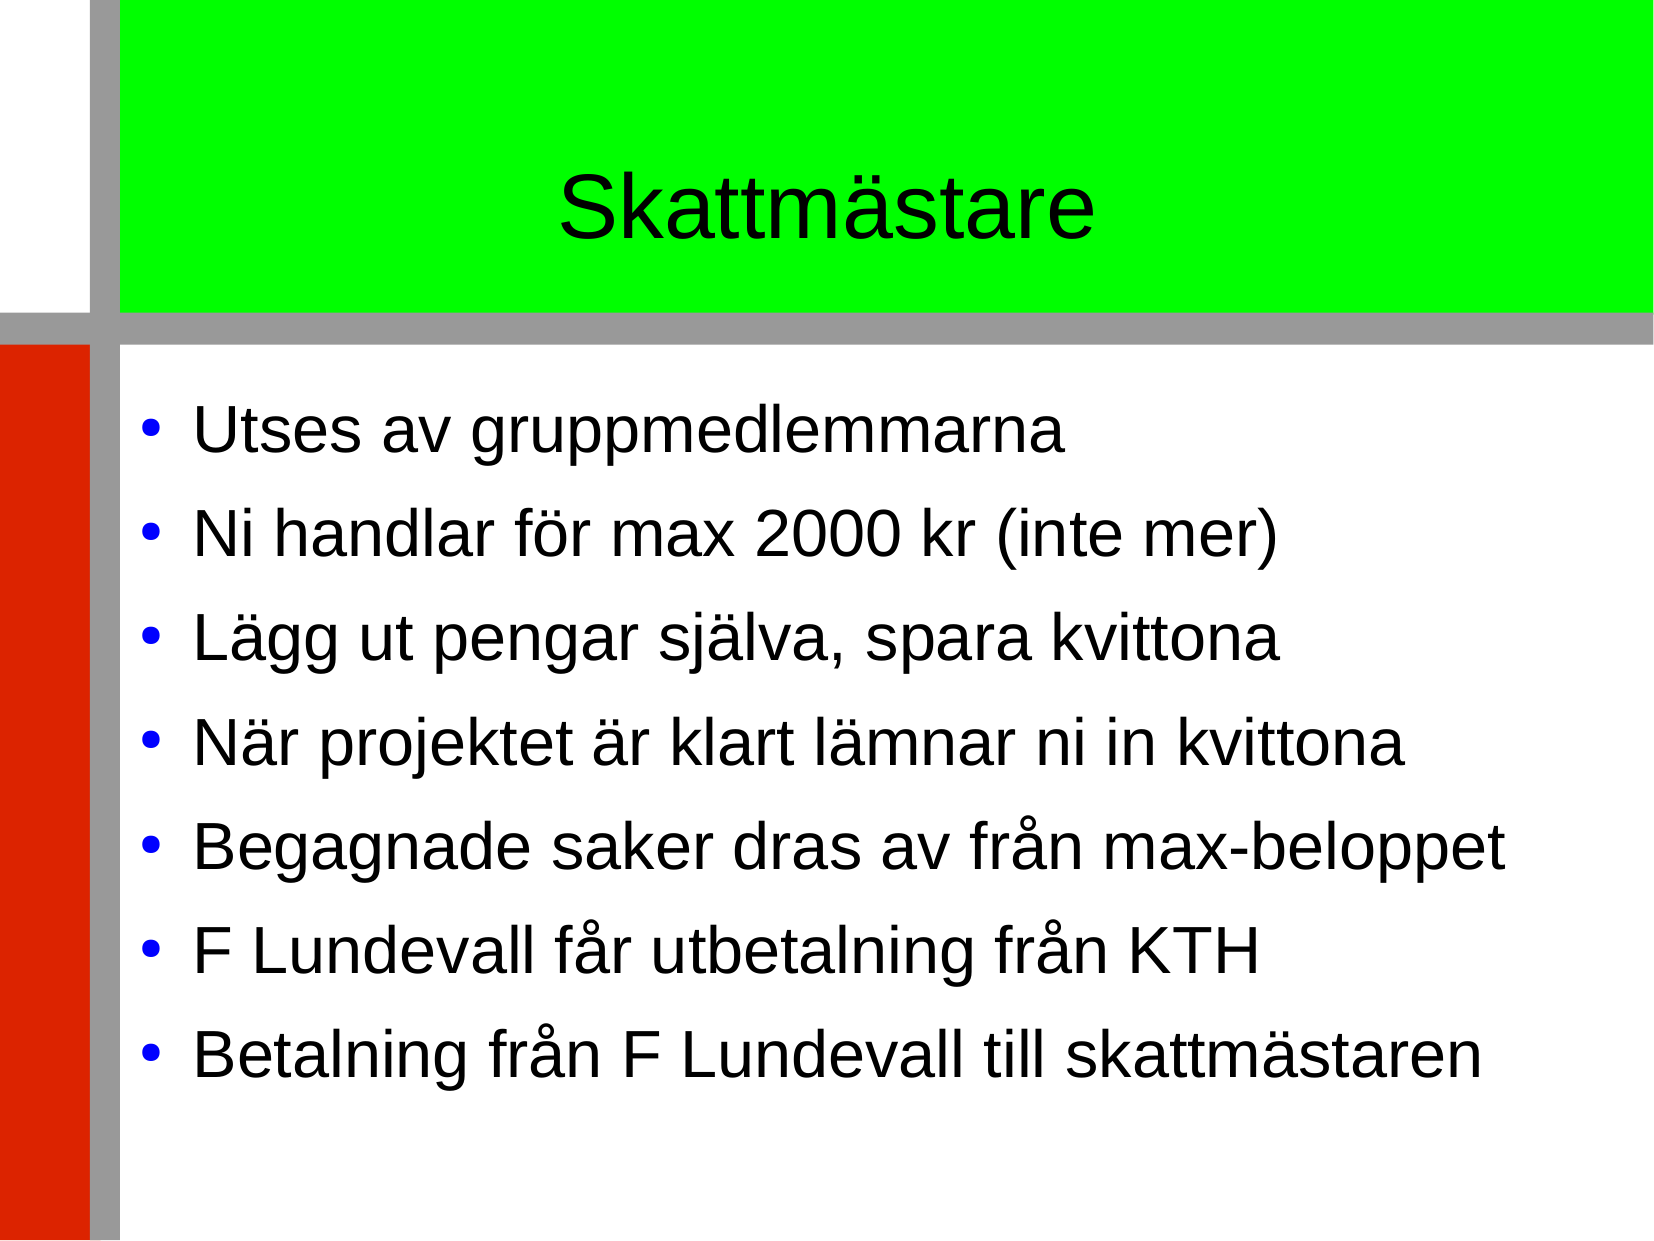

# Skattmästare
Utses av gruppmedlemmarna
Ni handlar för max 2000 kr (inte mer)
Lägg ut pengar själva, spara kvittona
När projektet är klart lämnar ni in kvittona
Begagnade saker dras av från max-beloppet
F Lundevall får utbetalning från KTH
Betalning från F Lundevall till skattmästaren